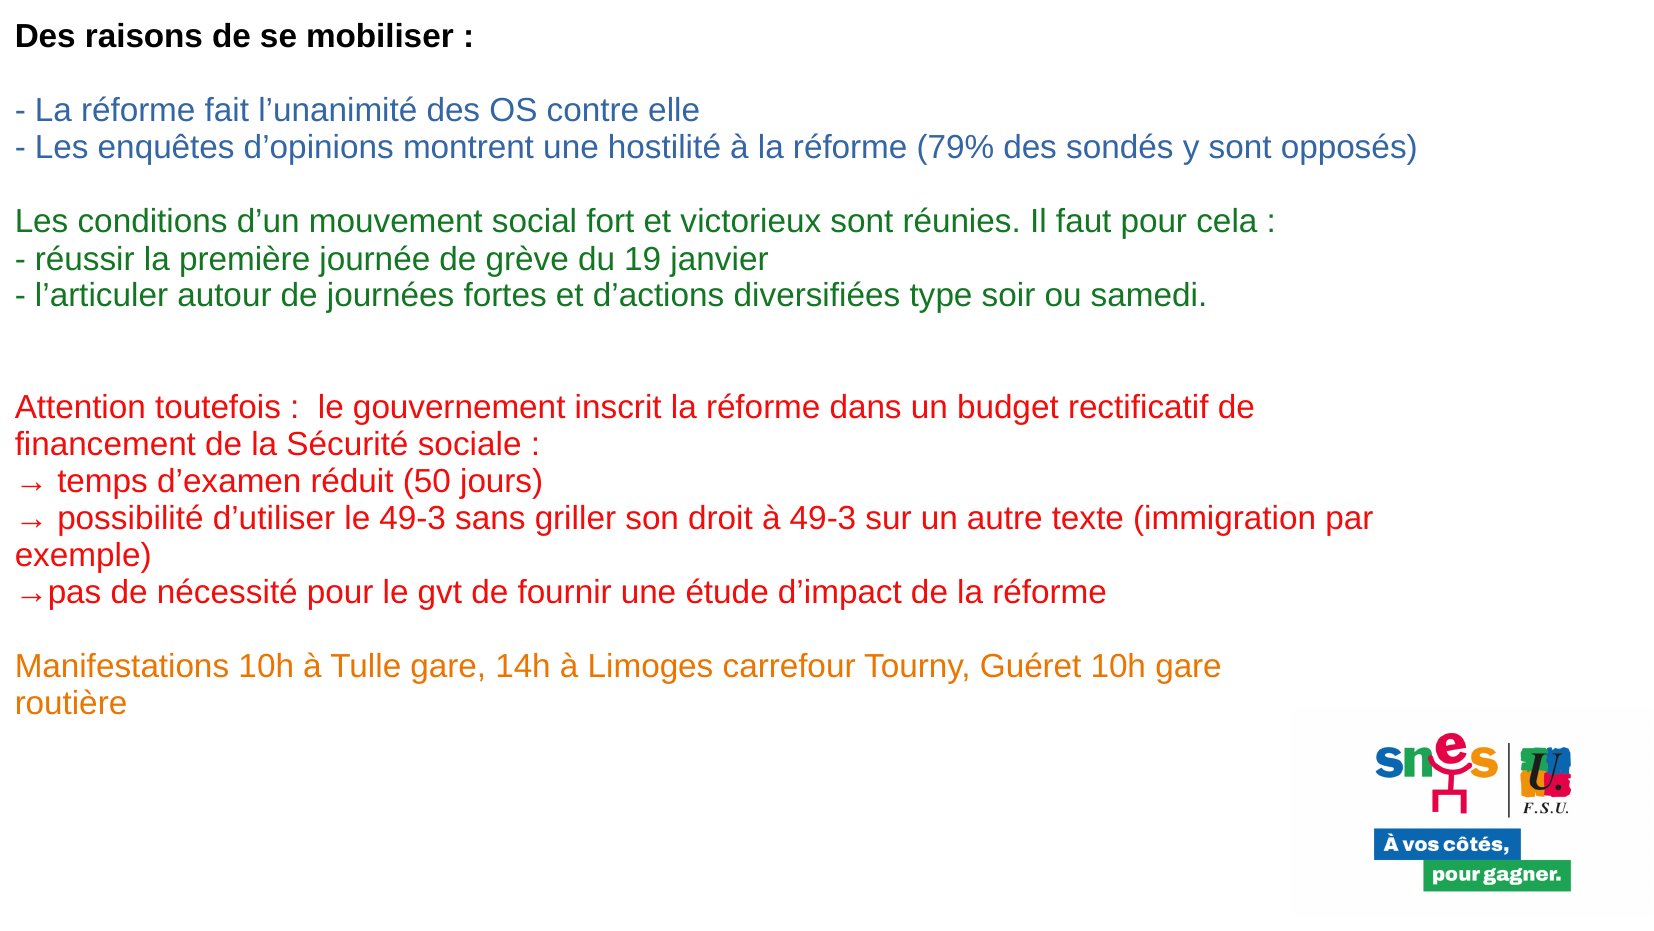

Des raisons de se mobiliser :
- La réforme fait l’unanimité des OS contre elle
- Les enquêtes d’opinions montrent une hostilité à la réforme (79% des sondés y sont opposés)
Les conditions d’un mouvement social fort et victorieux sont réunies. Il faut pour cela :
- réussir la première journée de grève du 19 janvier
- l’articuler autour de journées fortes et d’actions diversifiées type soir ou samedi.
Attention toutefois : le gouvernement inscrit la réforme dans un budget rectificatif de financement de la Sécurité sociale :
→ temps d’examen réduit (50 jours)
→ possibilité d’utiliser le 49-3 sans griller son droit à 49-3 sur un autre texte (immigration par exemple)
→pas de nécessité pour le gvt de fournir une étude d’impact de la réforme
Manifestations 10h à Tulle gare, 14h à Limoges carrefour Tourny, Guéret 10h gare
routière